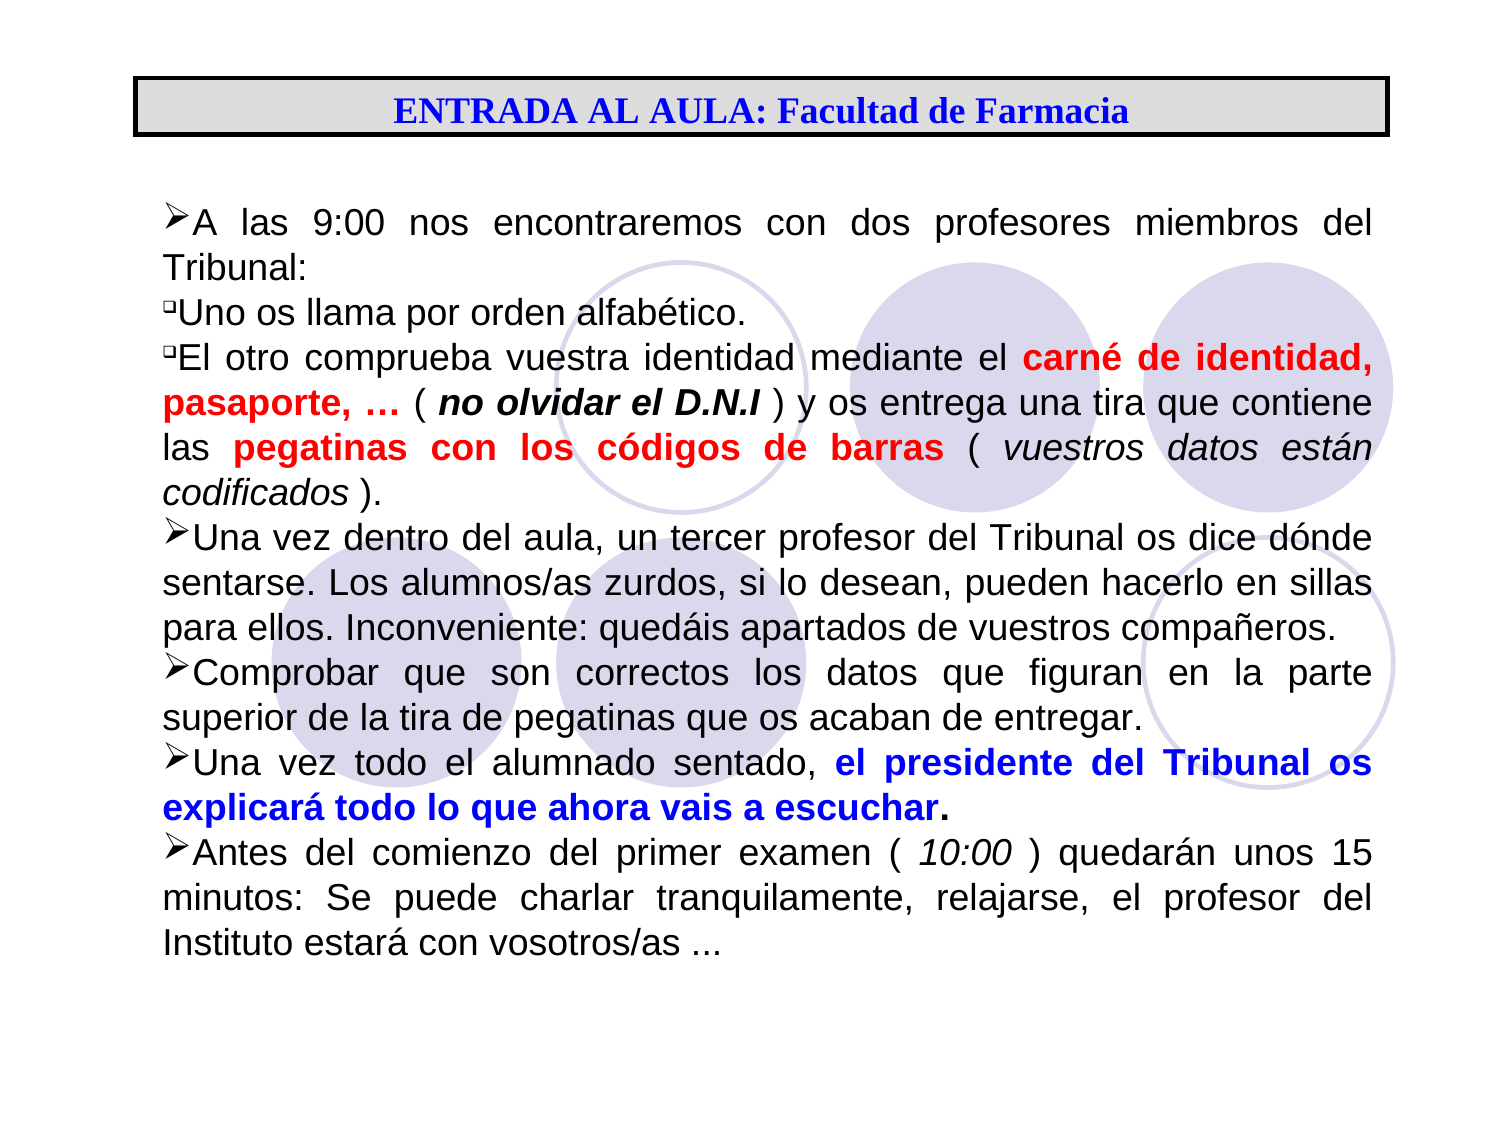

ENTRADA AL AULA: Facultad de Farmacia
A las 9:00 nos encontraremos con dos profesores miembros del Tribunal:
Uno os llama por orden alfabético.
El otro comprueba vuestra identidad mediante el carné de identidad, pasaporte, … ( no olvidar el D.N.I ) y os entrega una tira que contiene las pegatinas con los códigos de barras ( vuestros datos están codificados ).
Una vez dentro del aula, un tercer profesor del Tribunal os dice dónde sentarse. Los alumnos/as zurdos, si lo desean, pueden hacerlo en sillas para ellos. Inconveniente: quedáis apartados de vuestros compañeros.
Comprobar que son correctos los datos que figuran en la parte superior de la tira de pegatinas que os acaban de entregar.
Una vez todo el alumnado sentado, el presidente del Tribunal os explicará todo lo que ahora vais a escuchar.
Antes del comienzo del primer examen ( 10:00 ) quedarán unos 15 minutos: Se puede charlar tranquilamente, relajarse, el profesor del Instituto estará con vosotros/as ...